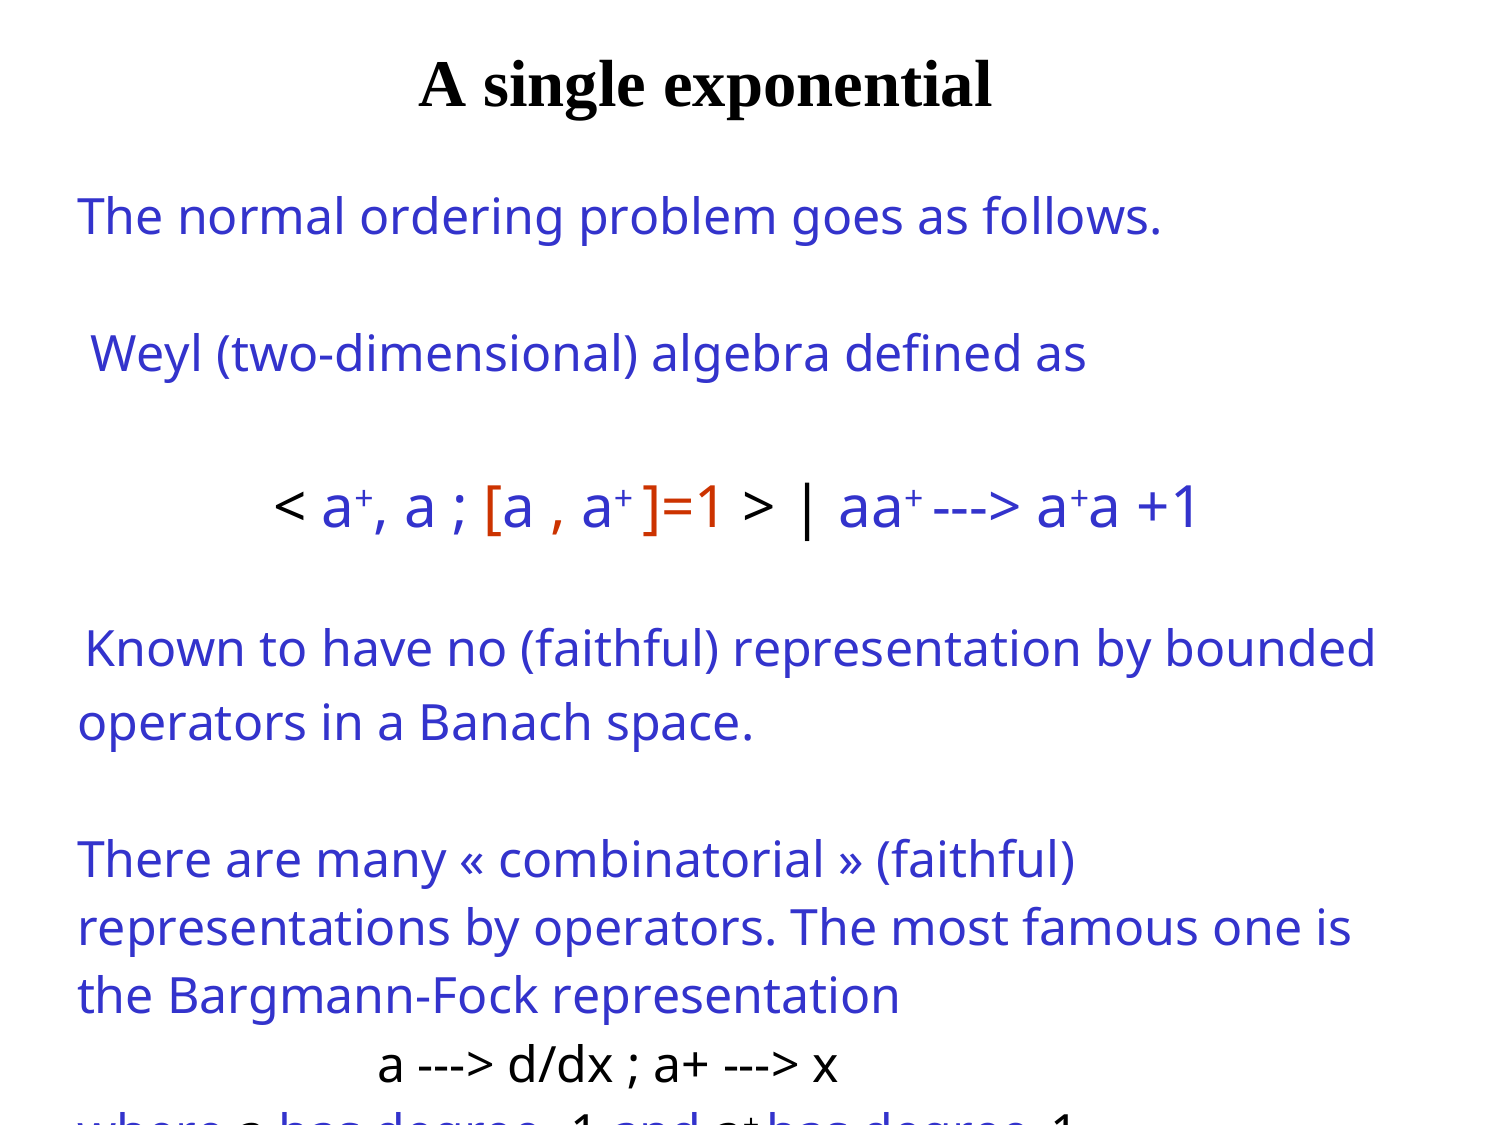

A single exponential
The normal ordering problem goes as follows.
 Weyl (two-dimensional) algebra defined as
< a+, a ; [a , a+ ]=1 > | aa+ ---> a+a +1
 Known to have no (faithful) representation by bounded operators in a Banach space.
There are many « combinatorial » (faithful) representations by operators. The most famous one is the Bargmann-Fock representation
		a ---> d/dx ; a+ ---> x
where a has degree -1 and a+ has degree 1.